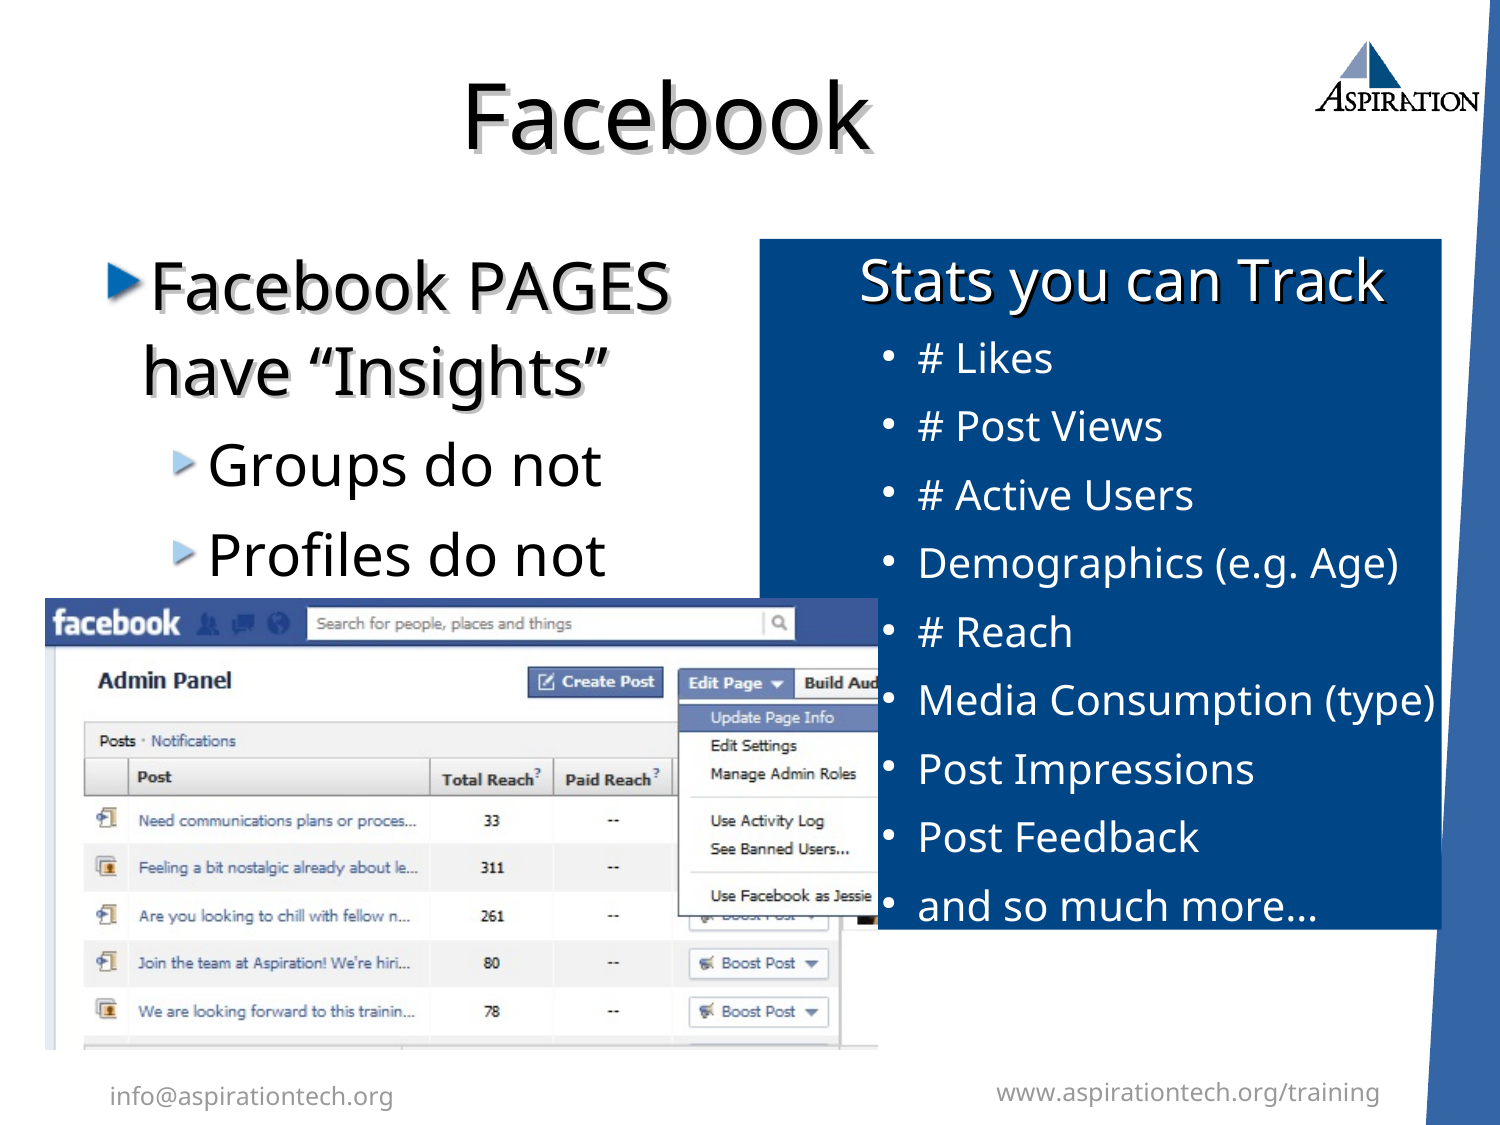

# Facebook
Facebook PAGES have “Insights”
Groups do not
Profiles do not
Stats you can Track
# Likes
# Post Views
# Active Users
Demographics (e.g. Age)
# Reach
Media Consumption (type)
Post Impressions
Post Feedback
and so much more…